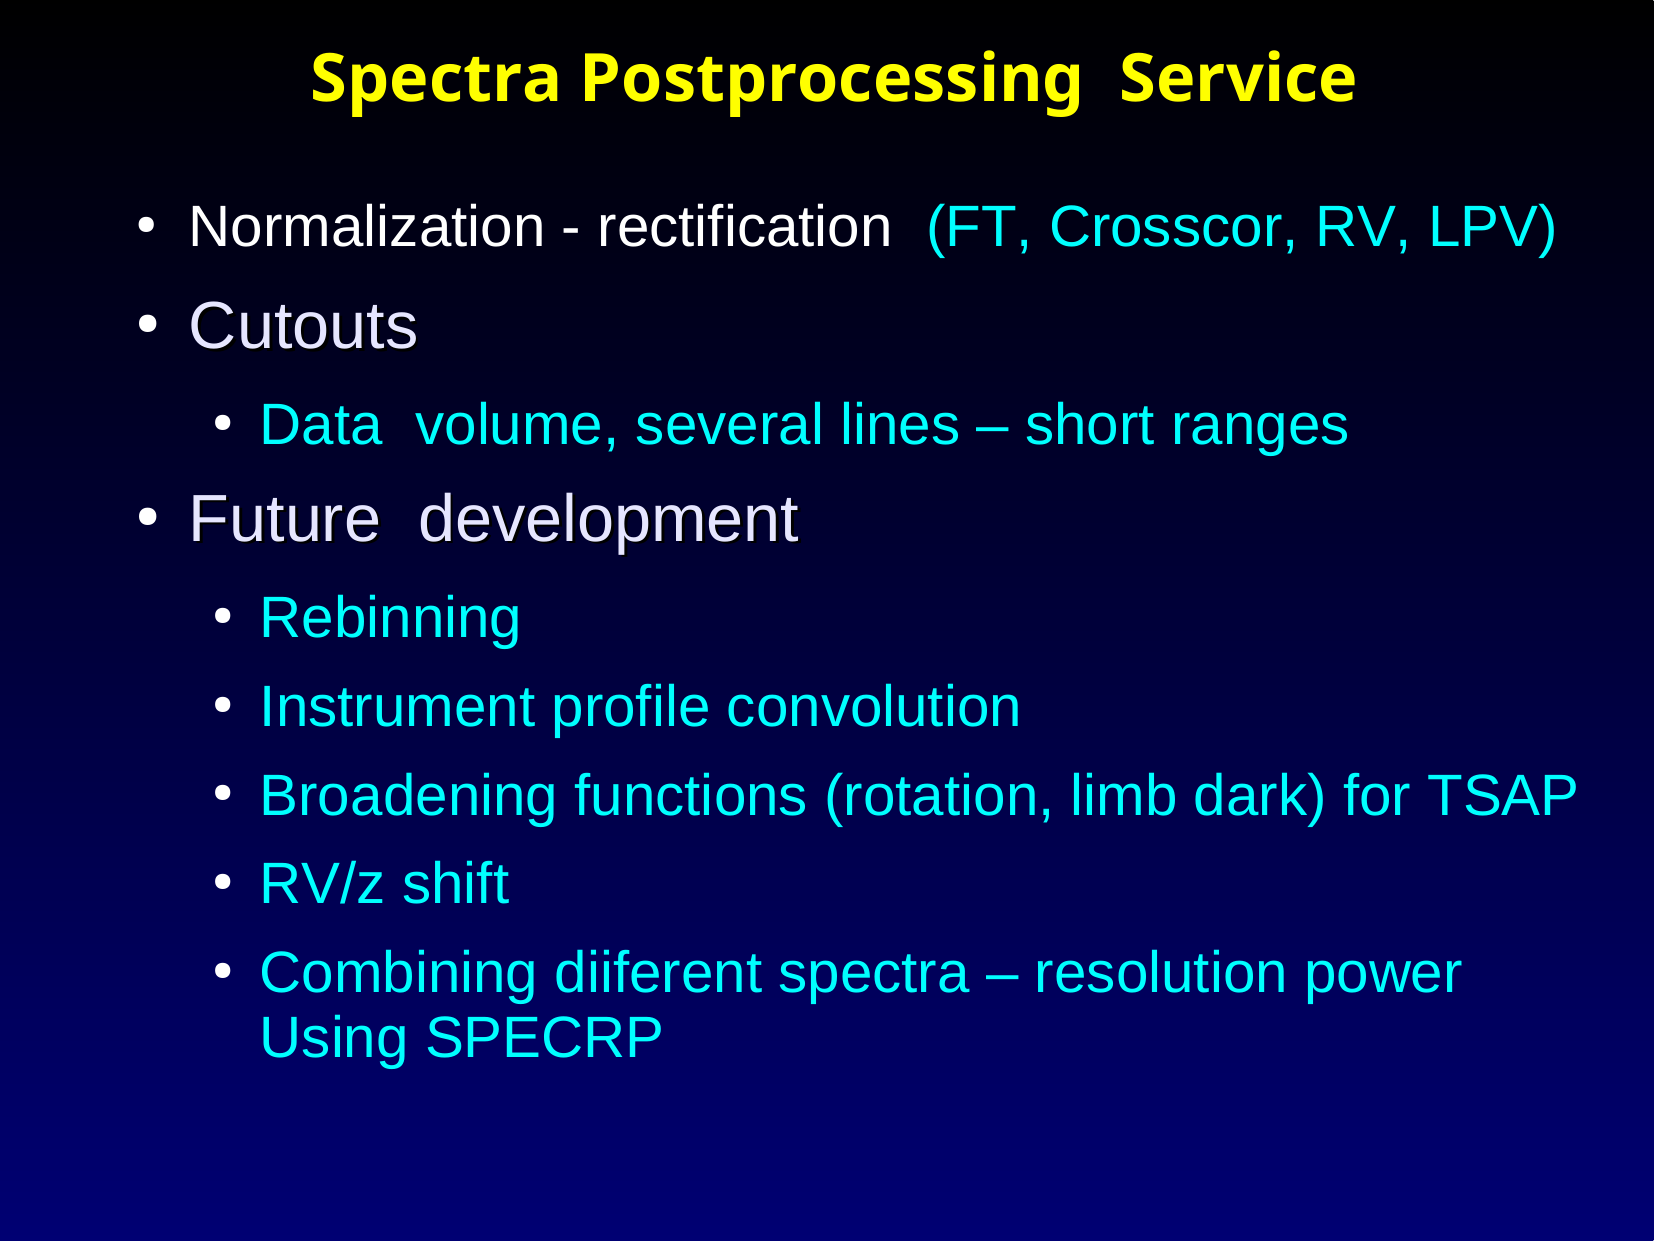

# Spectra Postprocessing Service
Normalization - rectification (FT, Crosscor, RV, LPV)
Cutouts
Data volume, several lines – short ranges
Future development
Rebinning
Instrument profile convolution
Broadening functions (rotation, limb dark) for TSAP
RV/z shift
Combining diiferent spectra – resolution power Using SPECRP